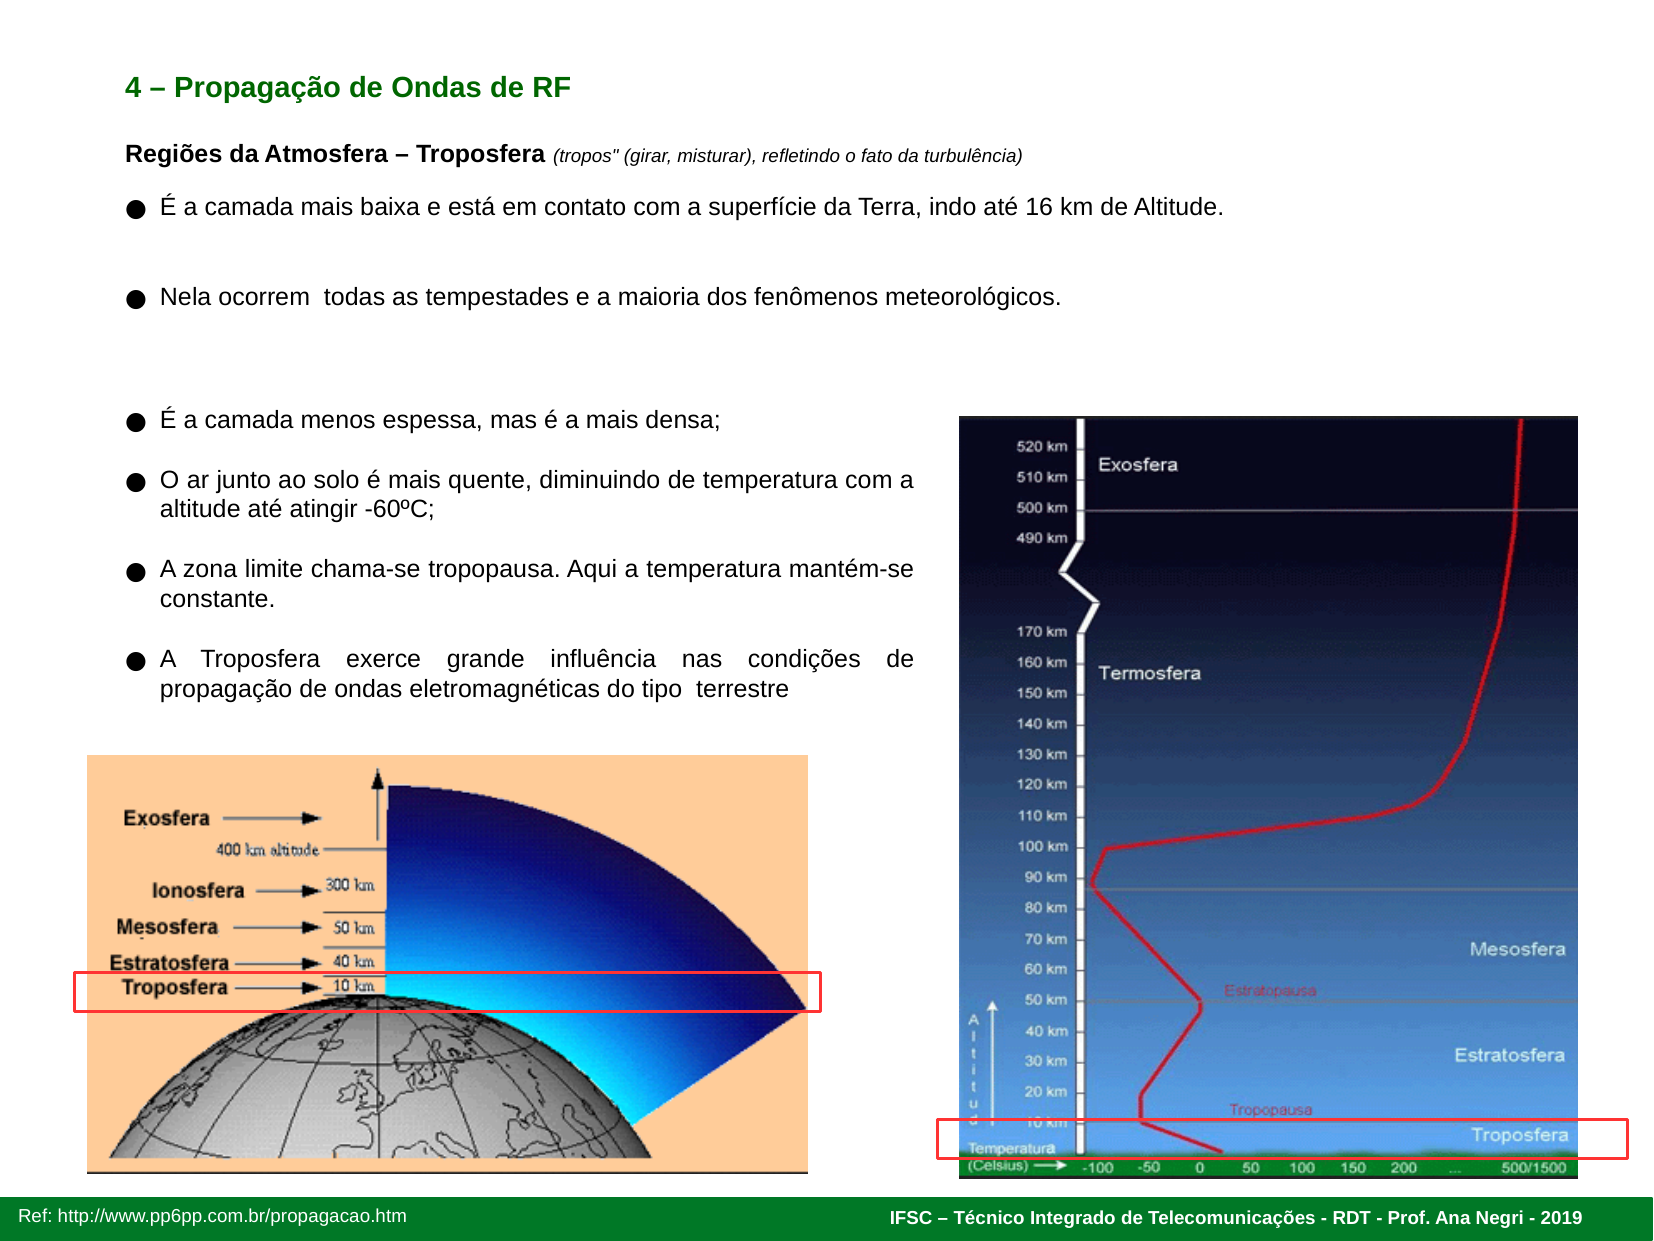

4 – Propagação de Ondas de RF
Regiões da Atmosfera – Troposfera (tropos" (girar, misturar), refletindo o fato da turbulência)
É a camada mais baixa e está em contato com a superfície da Terra, indo até 16 km de Altitude.
Nela ocorrem todas as tempestades e a maioria dos fenômenos meteorológicos.
É a camada menos espessa, mas é a mais densa;
O ar junto ao solo é mais quente, diminuindo de temperatura com a altitude até atingir -60ºC;
A zona limite chama-se tropopausa. Aqui a temperatura mantém-se constante.
A Troposfera exerce grande influência nas condições de propagação de ondas eletromagnéticas do tipo terrestre
Ref: http://www.pp6pp.com.br/propagacao.htm
IFSC – Técnico Integrado de Telecomunicações - RDT - Prof. Ana Negri - 2019